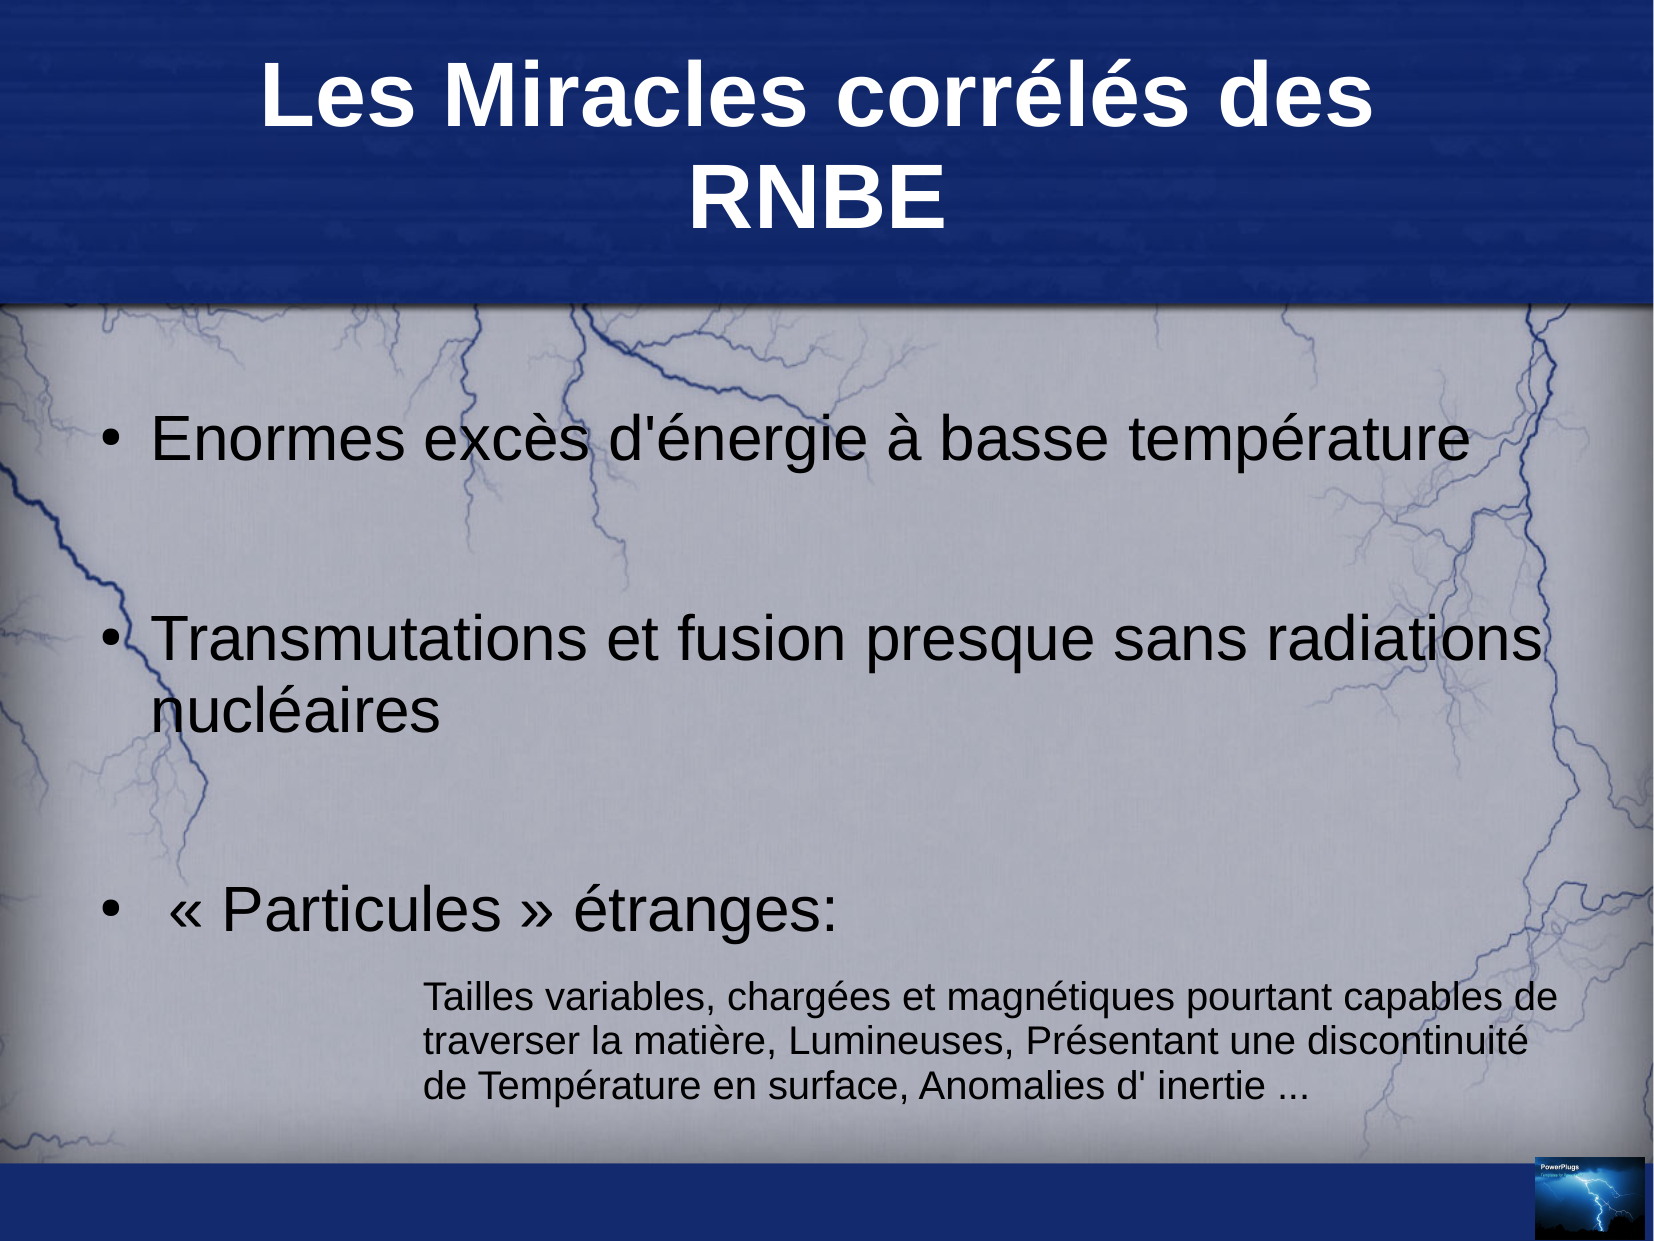

# Les Miracles corrélés des RNBE
Enormes excès d'énergie à basse température
Transmutations et fusion presque sans radiations nucléaires
 « Particules » étranges:
Tailles variables, chargées et magnétiques pourtant capables de traverser la matière, Lumineuses, Présentant une discontinuité de Température en surface, Anomalies d' inertie ...